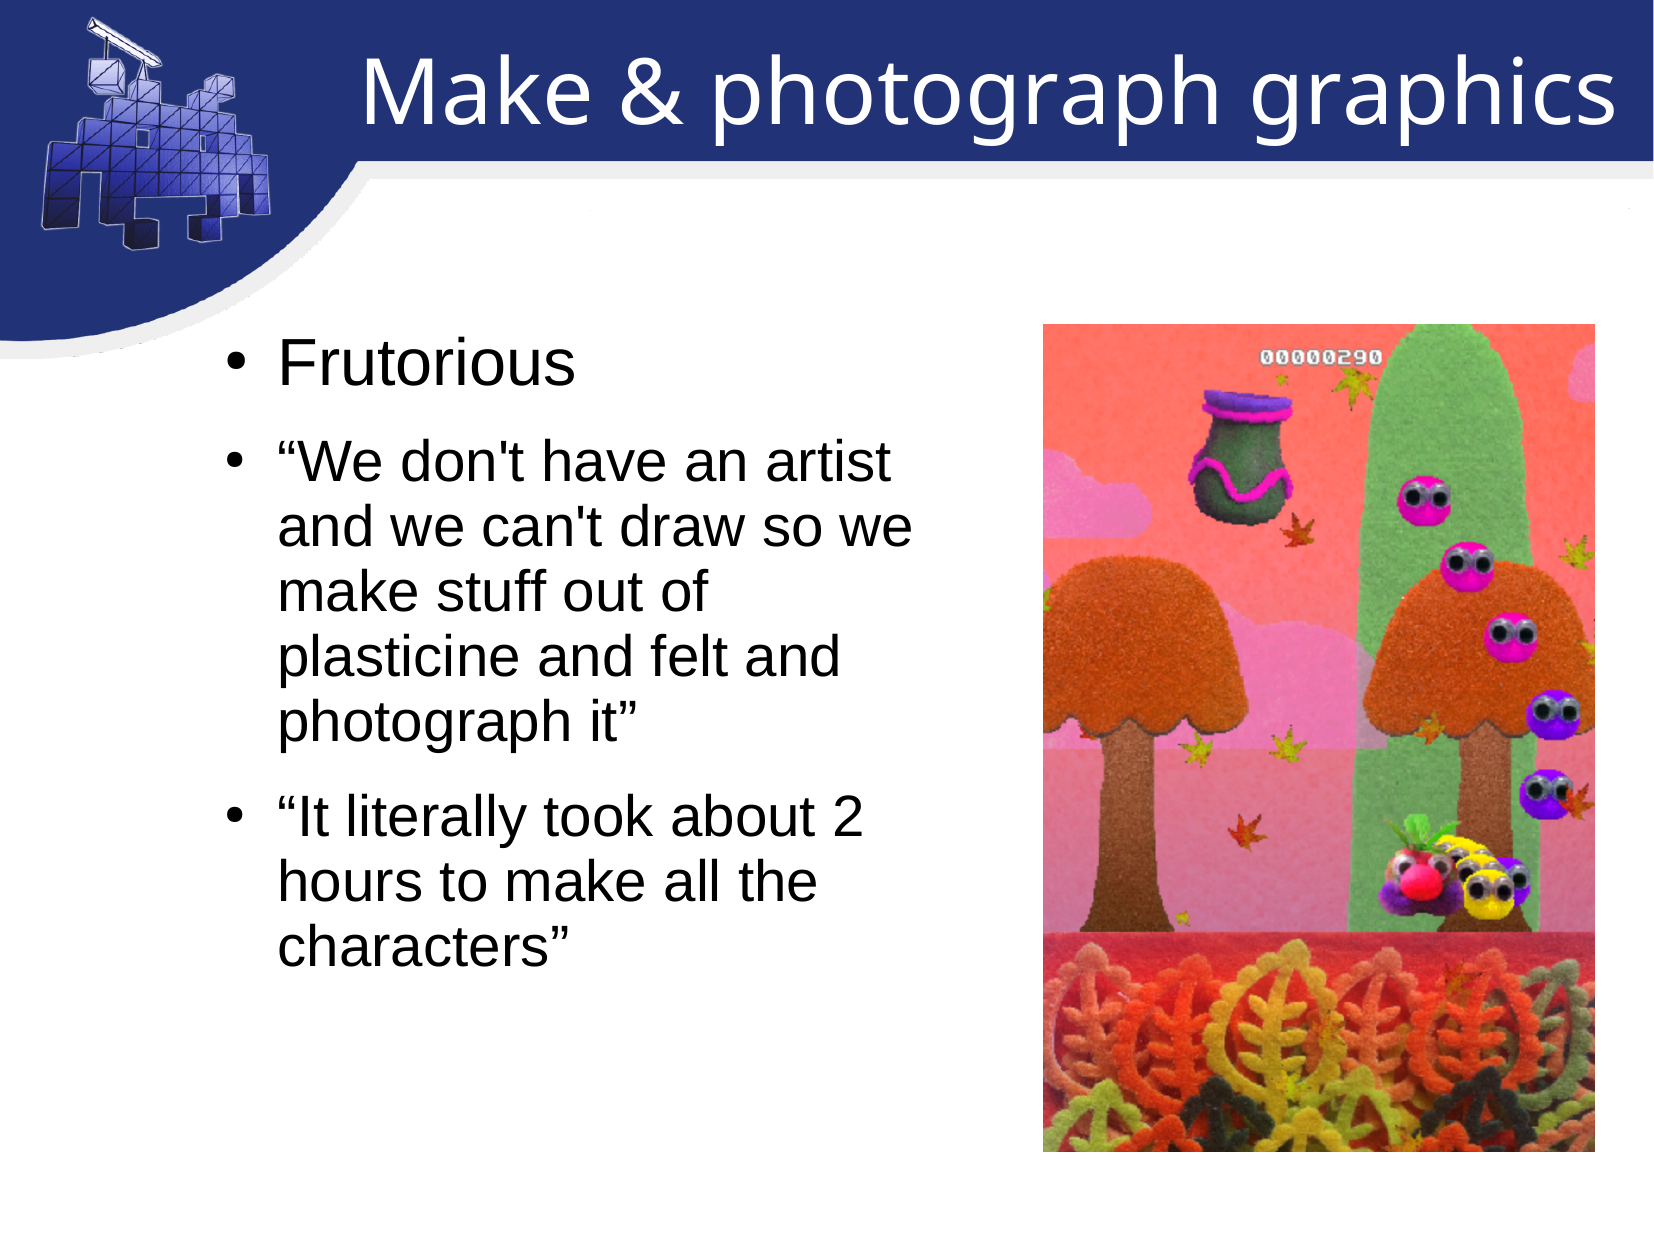

# Make & photograph graphics
Frutorious
“We don't have an artist and we can't draw so we make stuff out of plasticine and felt and photograph it”
“It literally took about 2 hours to make all the characters”